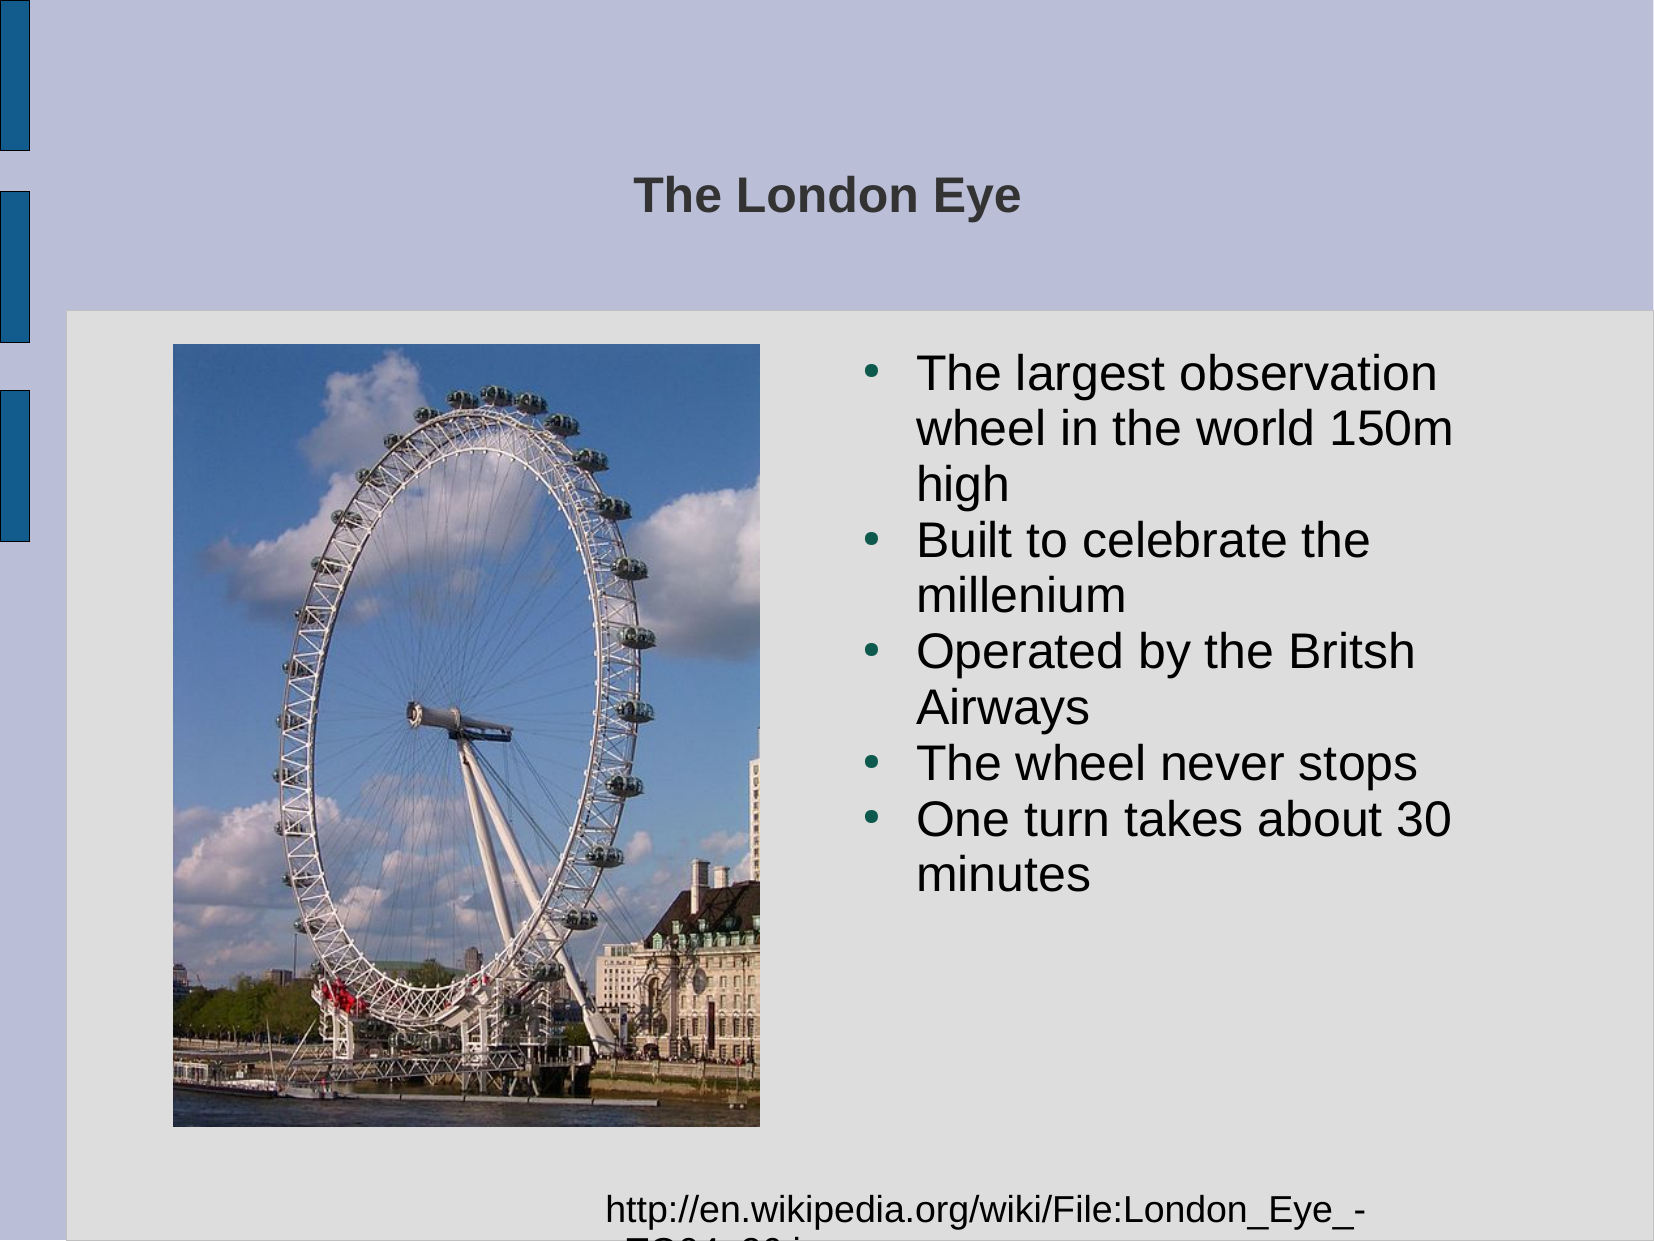

# The London Eye
The largest observation wheel in the world 150m high
Built to celebrate the millenium
Operated by the Britsh Airways
The wheel never stops
One turn takes about 30 minutes
http://en.wikipedia.org/wiki/File:London_Eye_-_TQ04_26.jpg